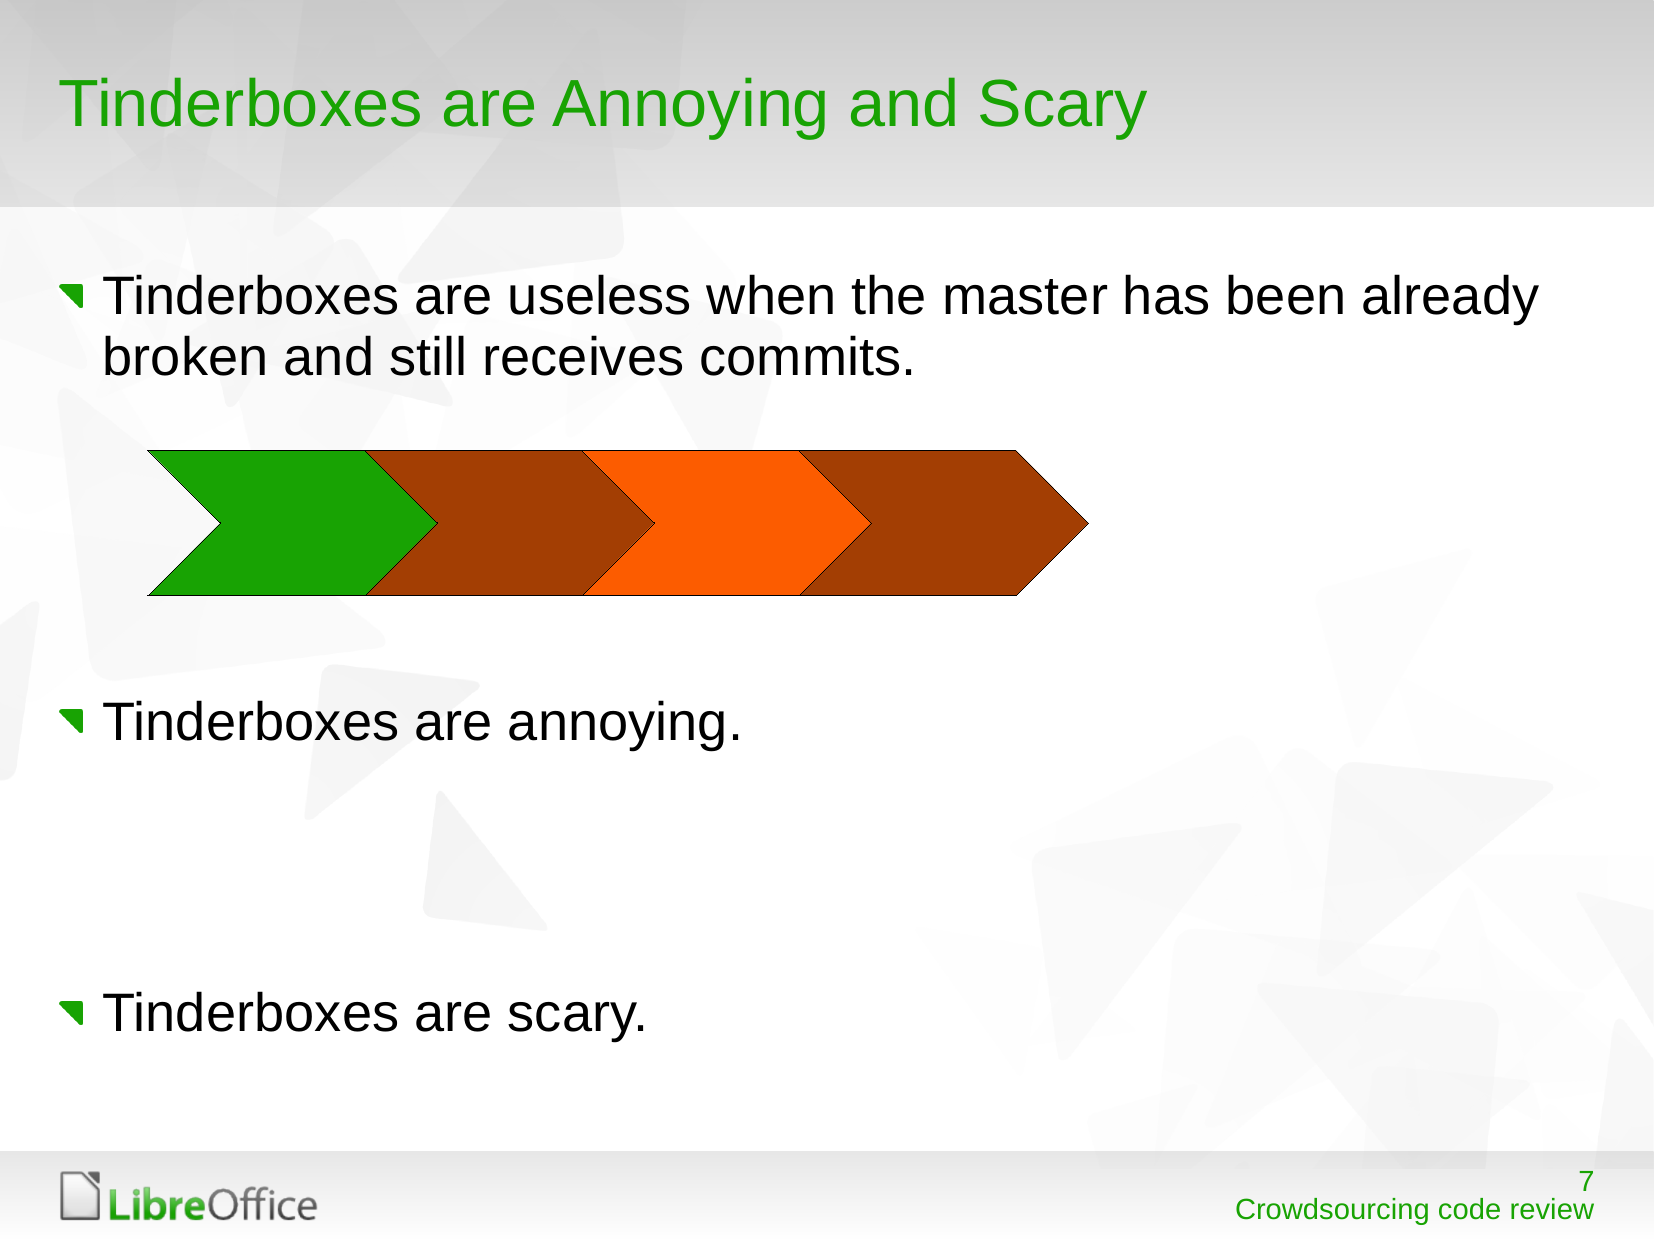

# Tinderboxes are Annoying and Scary
Tinderboxes are useless when the master has been already broken and still receives commits.
Tinderboxes are annoying.
Tinderboxes are scary.
Tinderboxes are ugly.
7
Crowdsourcing code review